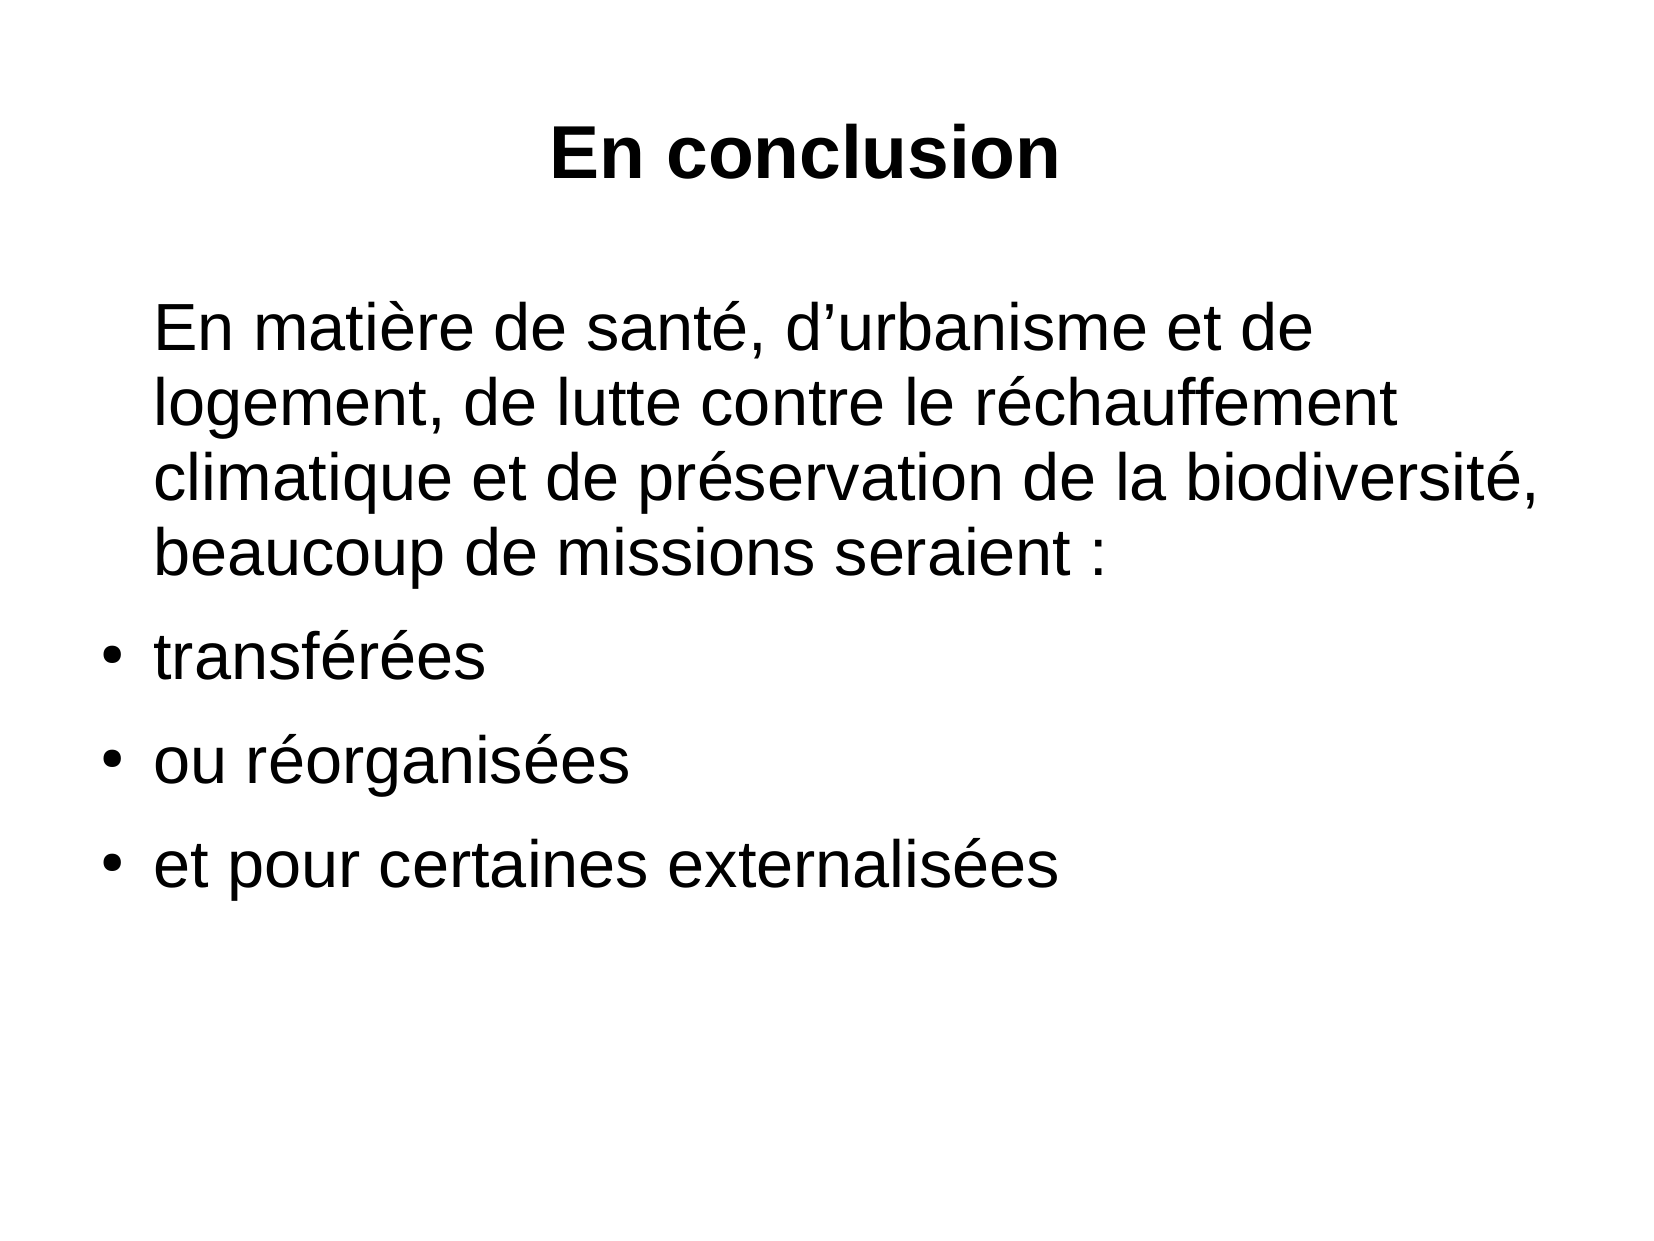

# En conclusion
En matière de santé, d’urbanisme et de logement, de lutte contre le réchauffement climatique et de préservation de la biodiversité, beaucoup de missions seraient :
transférées
ou réorganisées
et pour certaines externalisées